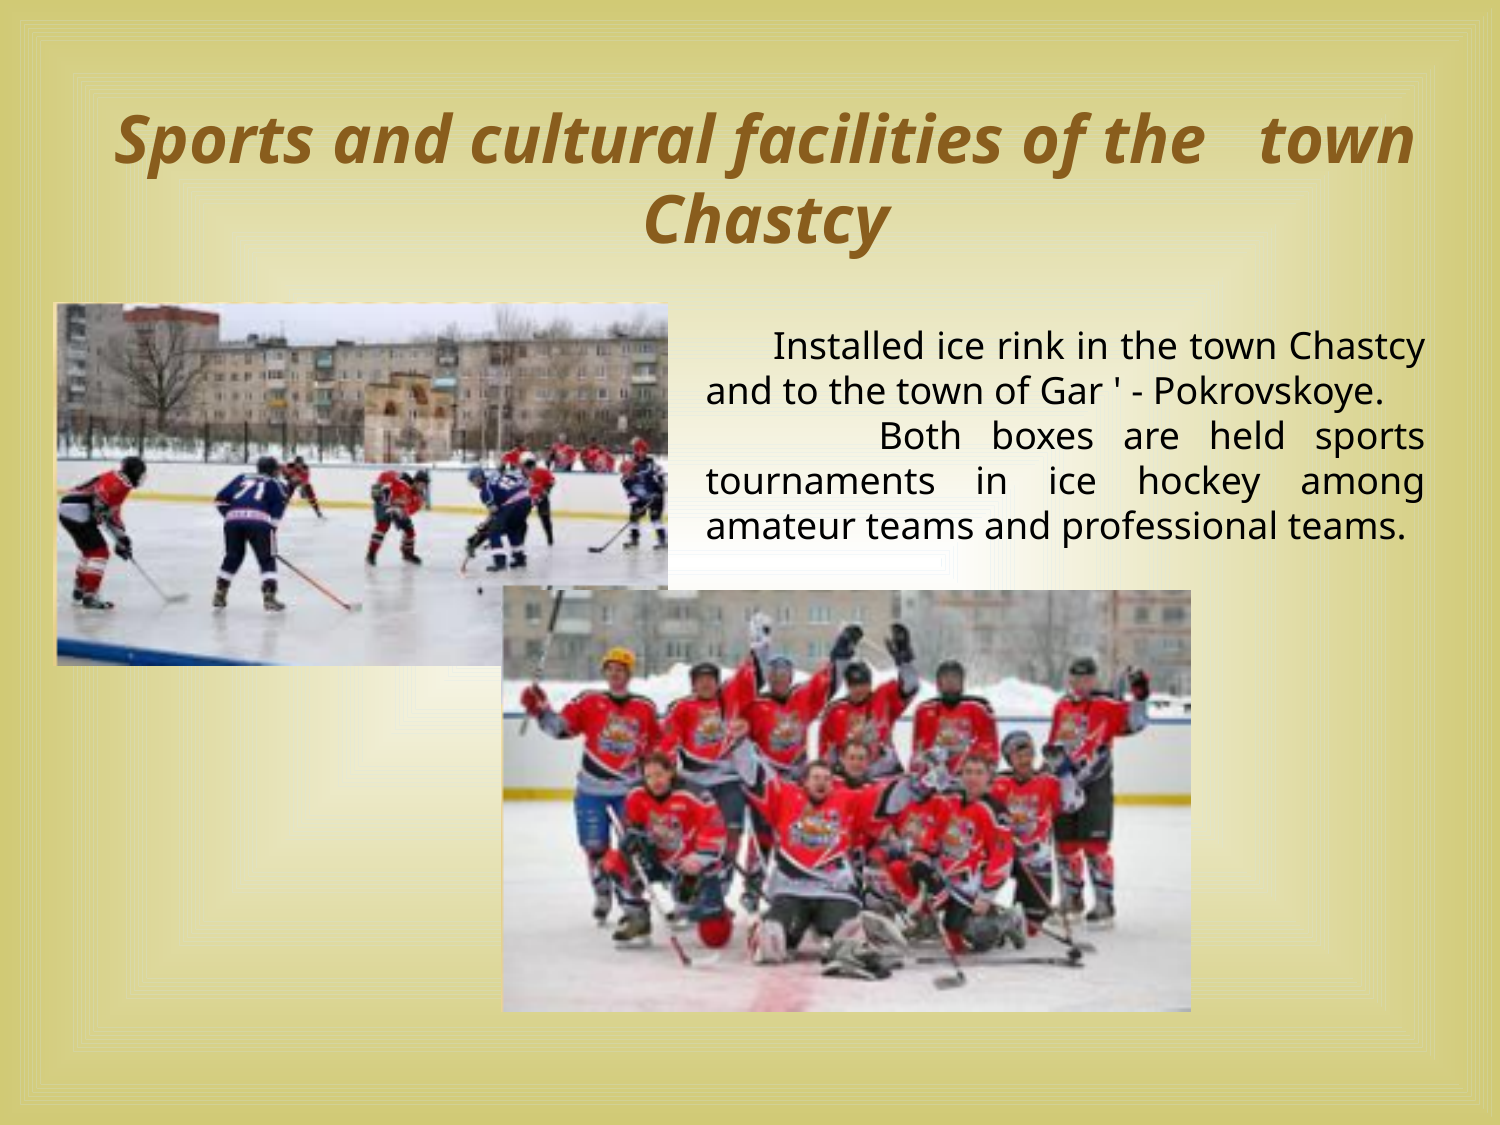

# Sports and cultural facilities of the town Chastcy
 Installed ice rink in the town Chastcy and to the town of Gar ' - Pokrovskoye.
 Both boxes are held sports tournaments in ice hockey among amateur teams and professional teams.